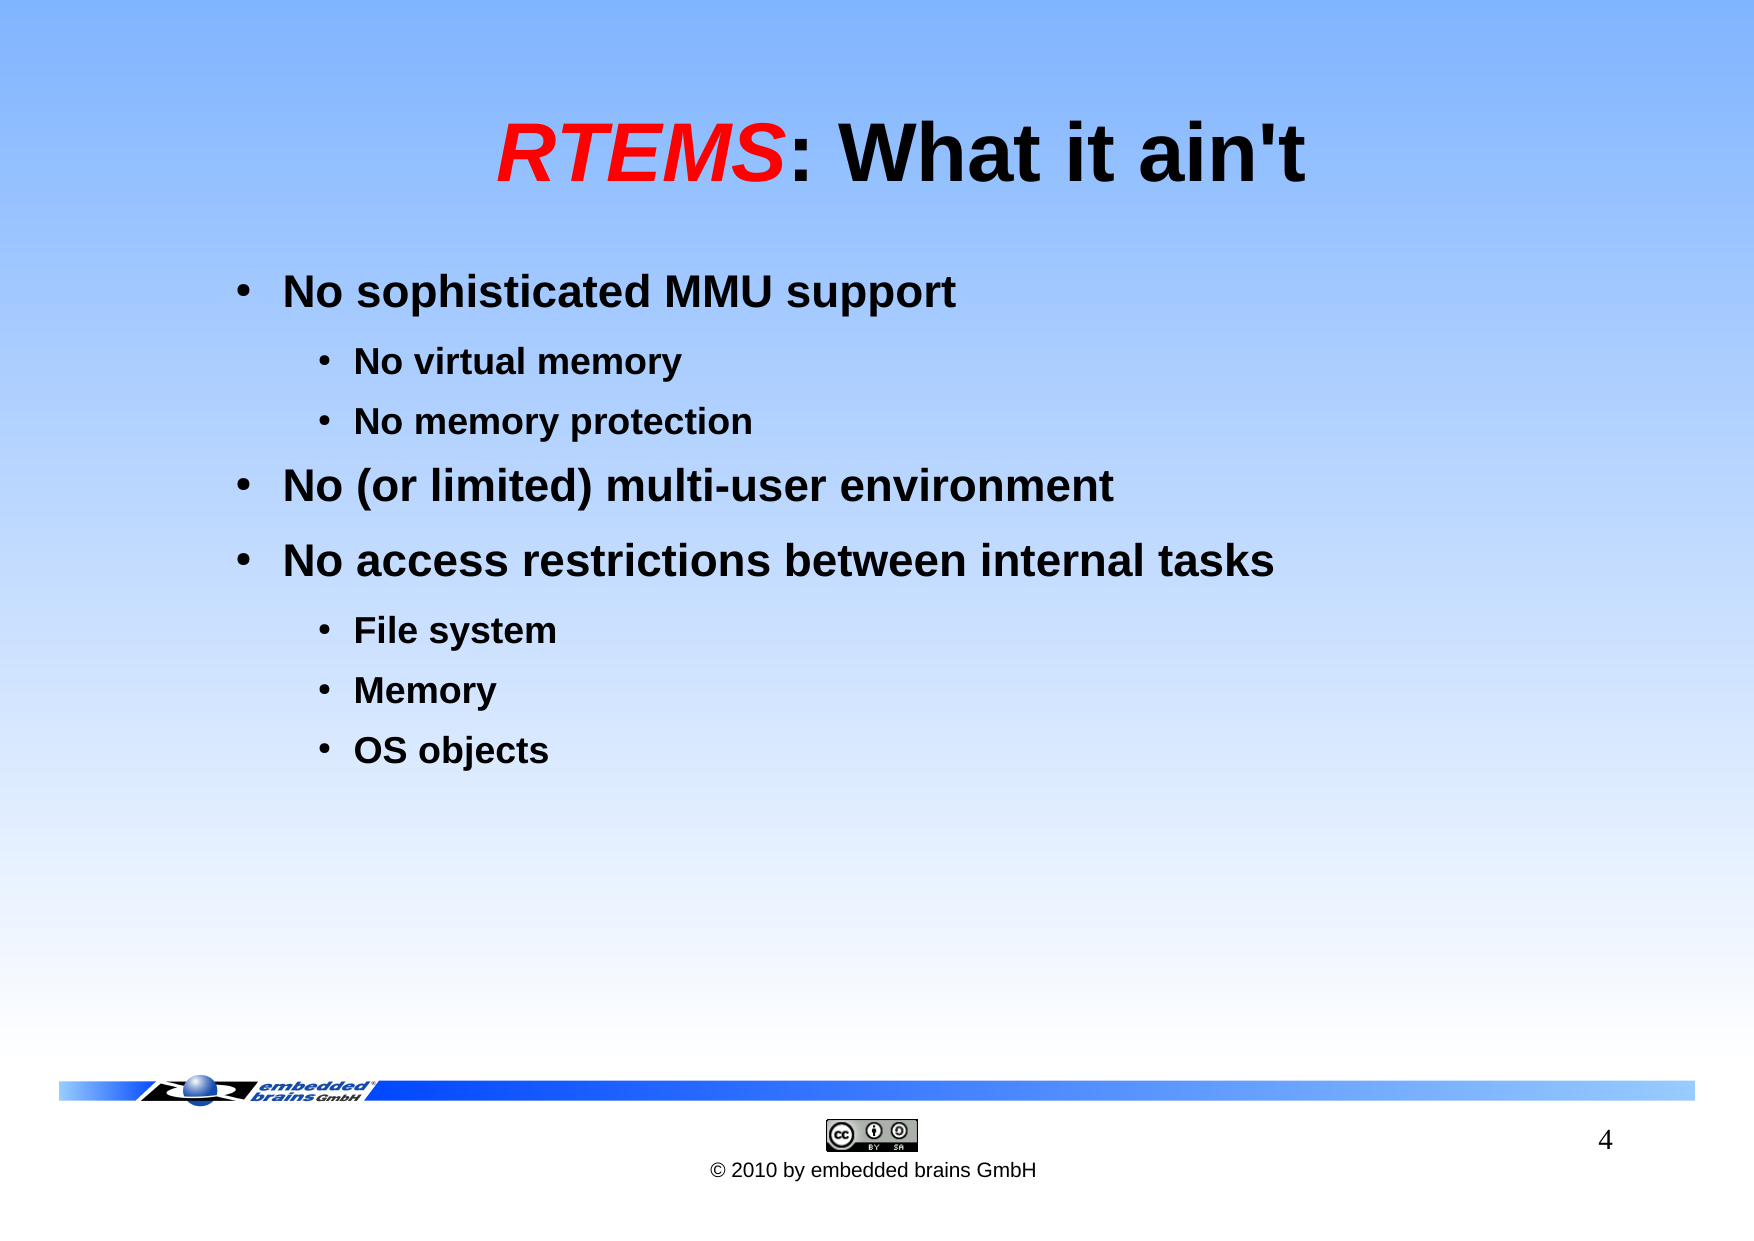

# RTEMS: What it ain't
No sophisticated MMU support
No virtual memory
No memory protection
No (or limited) multi-user environment
No access restrictions between internal tasks
File system
Memory
OS objects
4